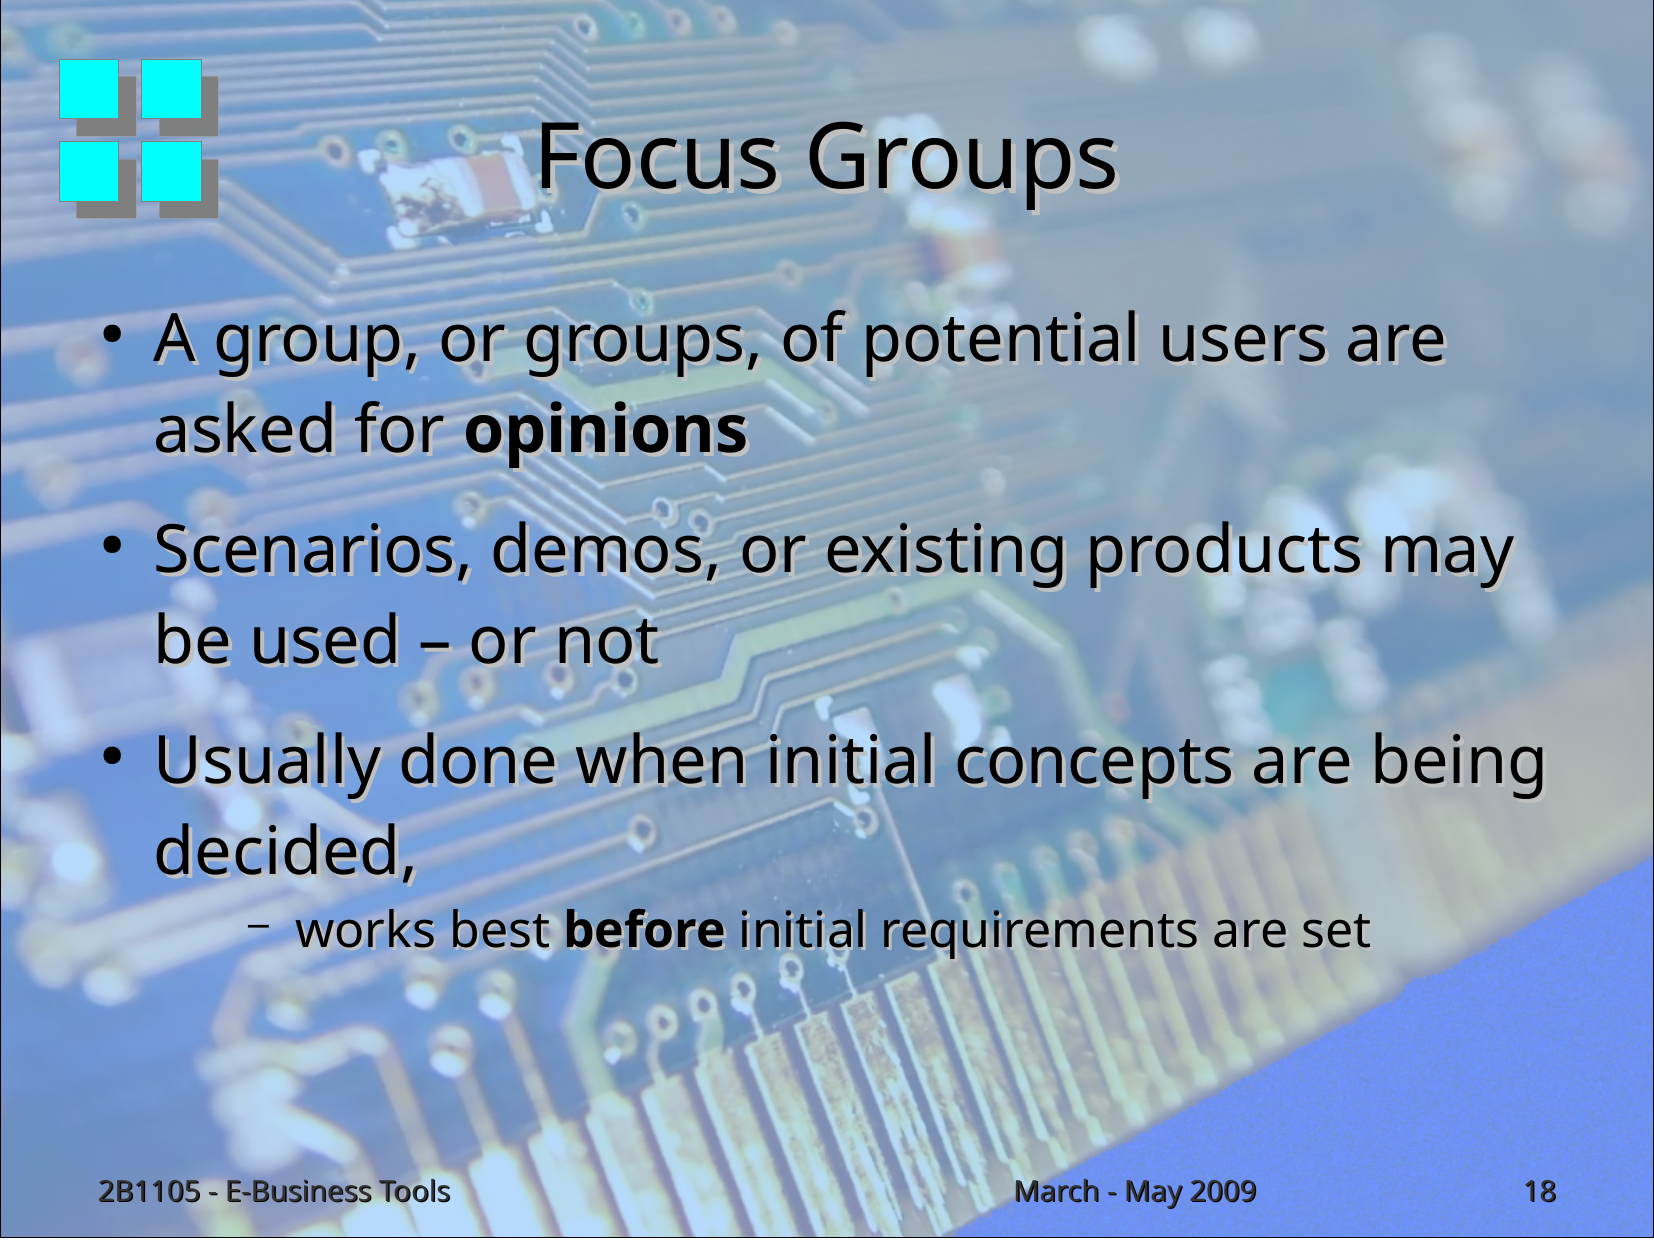

# Focus Groups
A group, or groups, of potential users are asked for opinions
Scenarios, demos, or existing products may be used – or not
Usually done when initial concepts are being decided,
works best before initial requirements are set